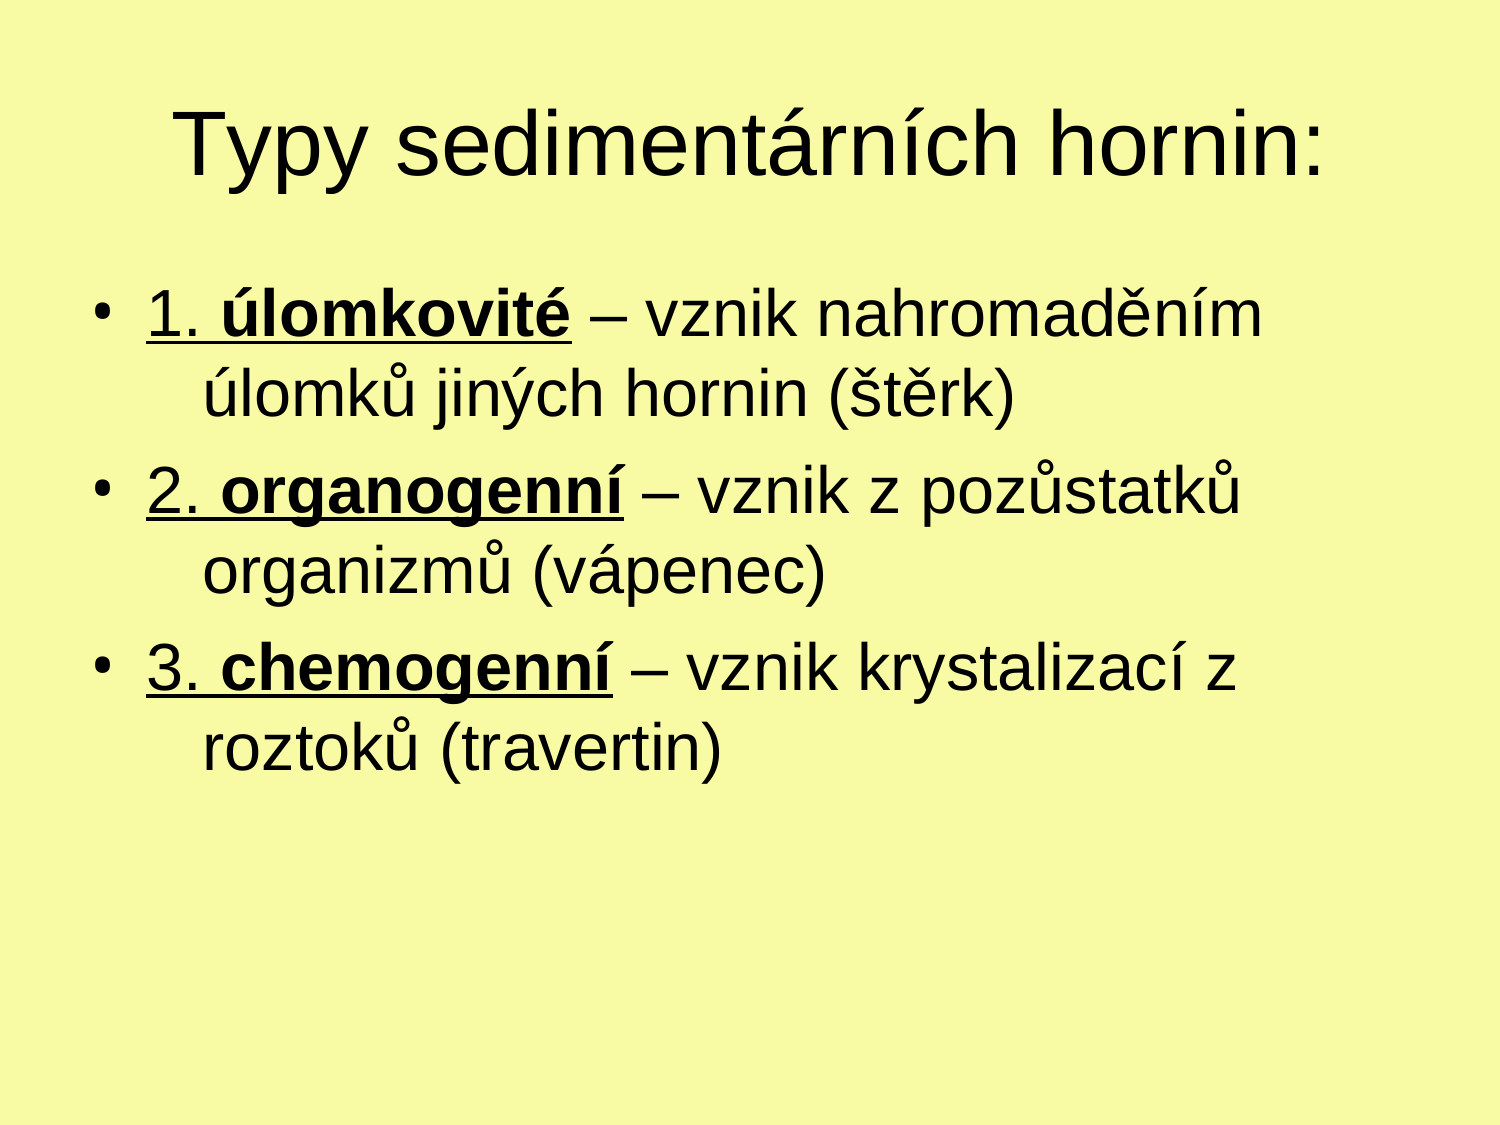

# Typy sedimentárních hornin:
1. úlomkovité – vznik nahromaděním úlomků jiných hornin (štěrk)
2. organogenní – vznik z pozůstatků organizmů (vápenec)
3. chemogenní – vznik krystalizací z roztoků (travertin)